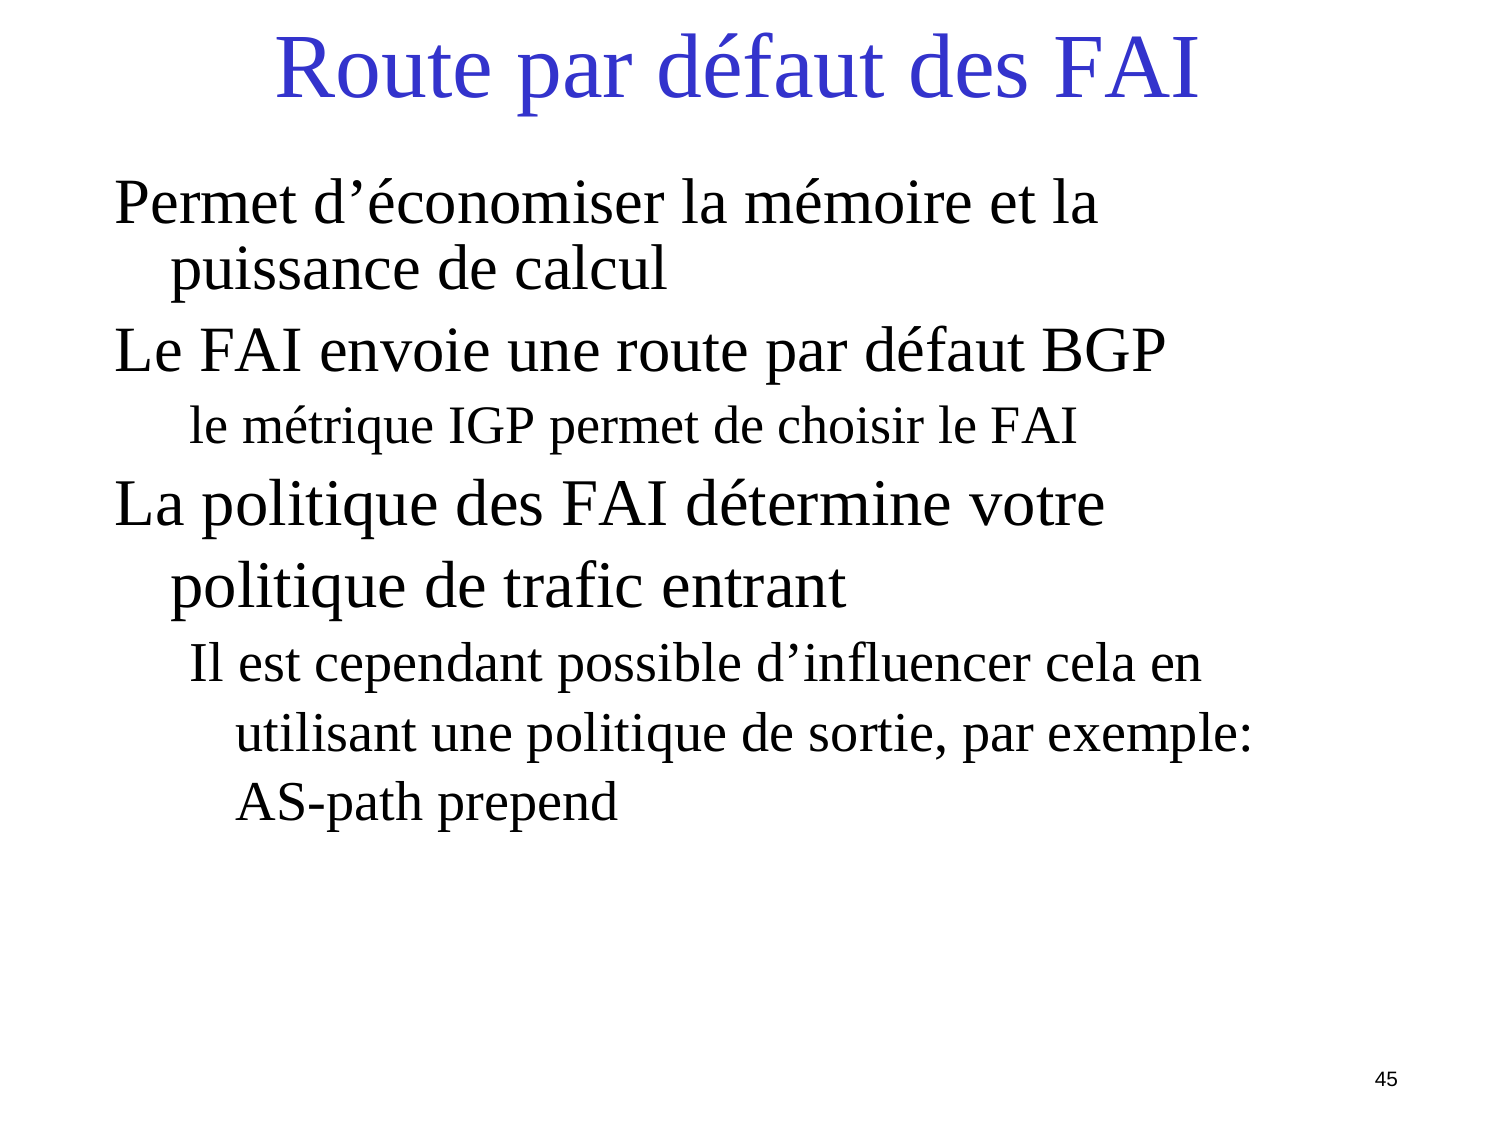

# Route par défaut des FAI
Permet d’économiser la mémoire et la puissance de calcul
Le FAI envoie une route par défaut BGP
le métrique IGP permet de choisir le FAI
La politique des FAI détermine votre politique de trafic entrant
Il est cependant possible d’influencer cela en utilisant une politique de sortie, par exemple: AS-path prepend